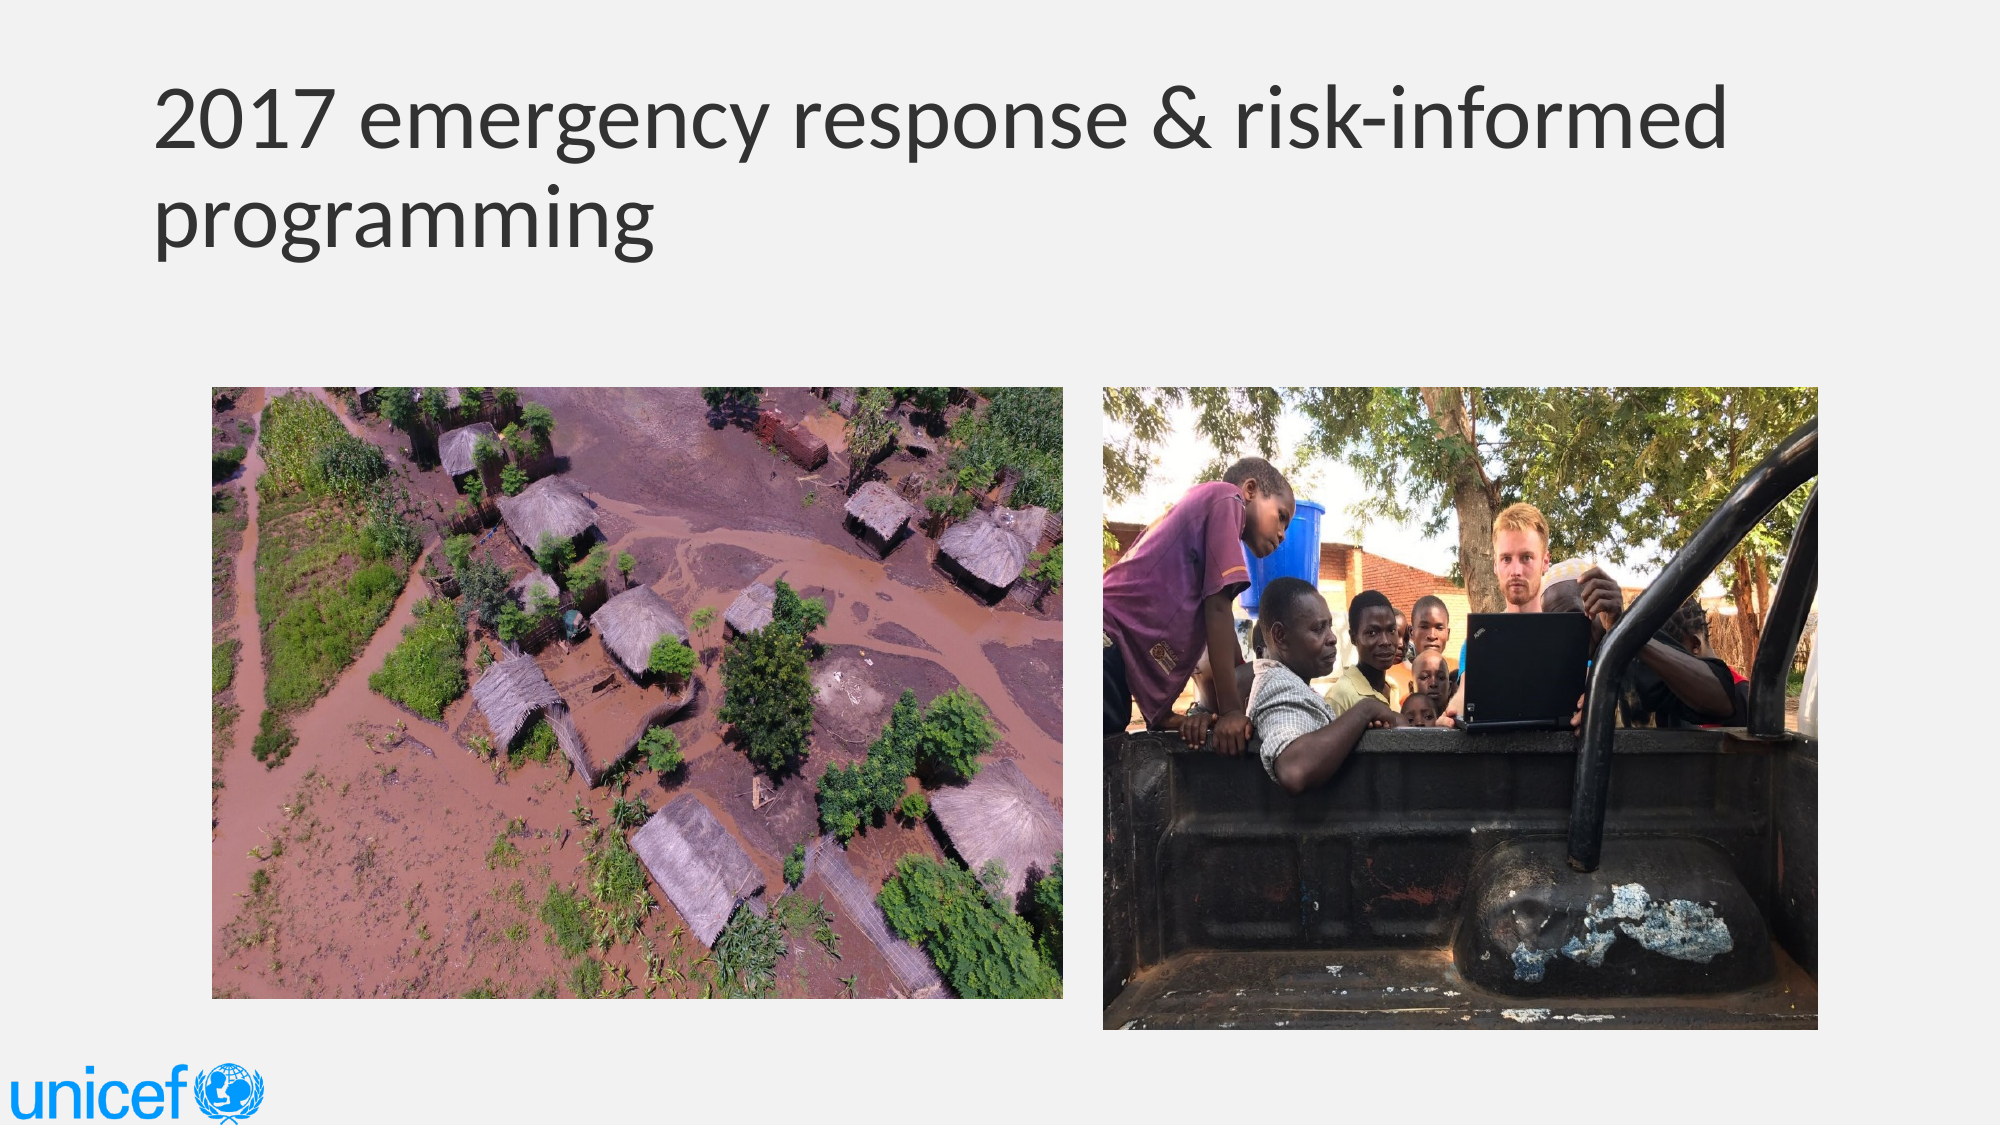

# 2017 emergency response & risk-informed programming